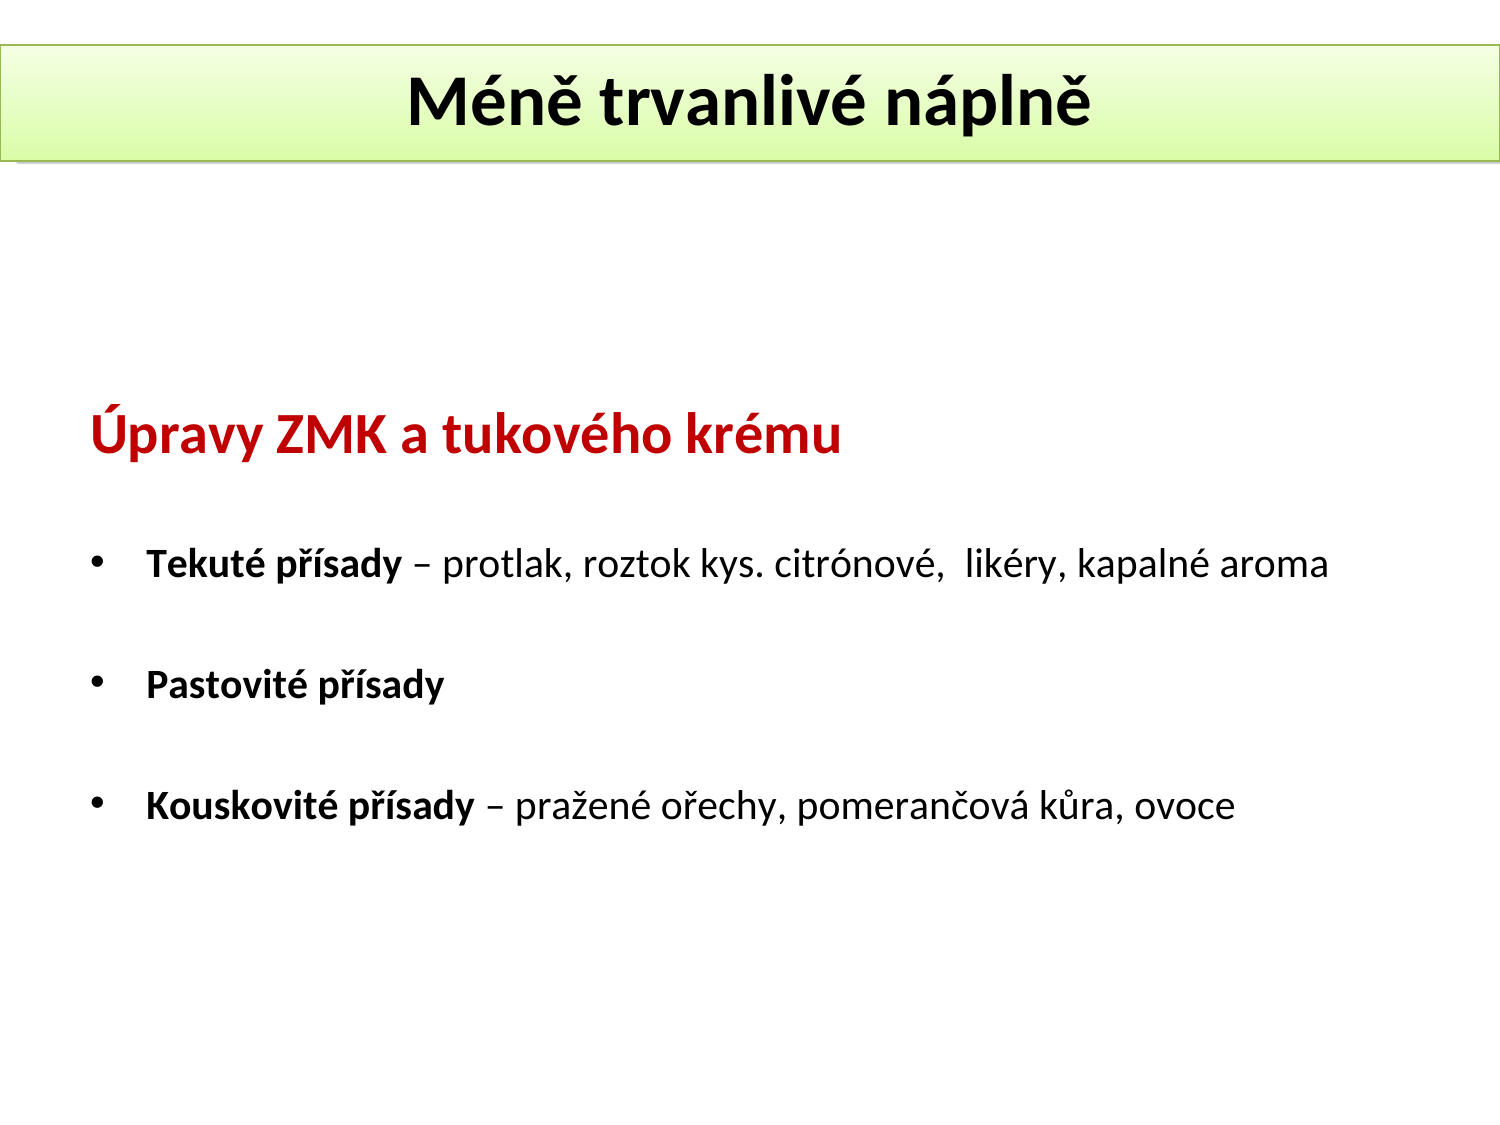

Méně trvanlivé náplně
# Úpravy ZMK a tukového krému
Tekuté přísady – protlak, roztok kys. citrónové, likéry, kapalné aroma
Pastovité přísady
Kouskovité přísady – pražené ořechy, pomerančová kůra, ovoce